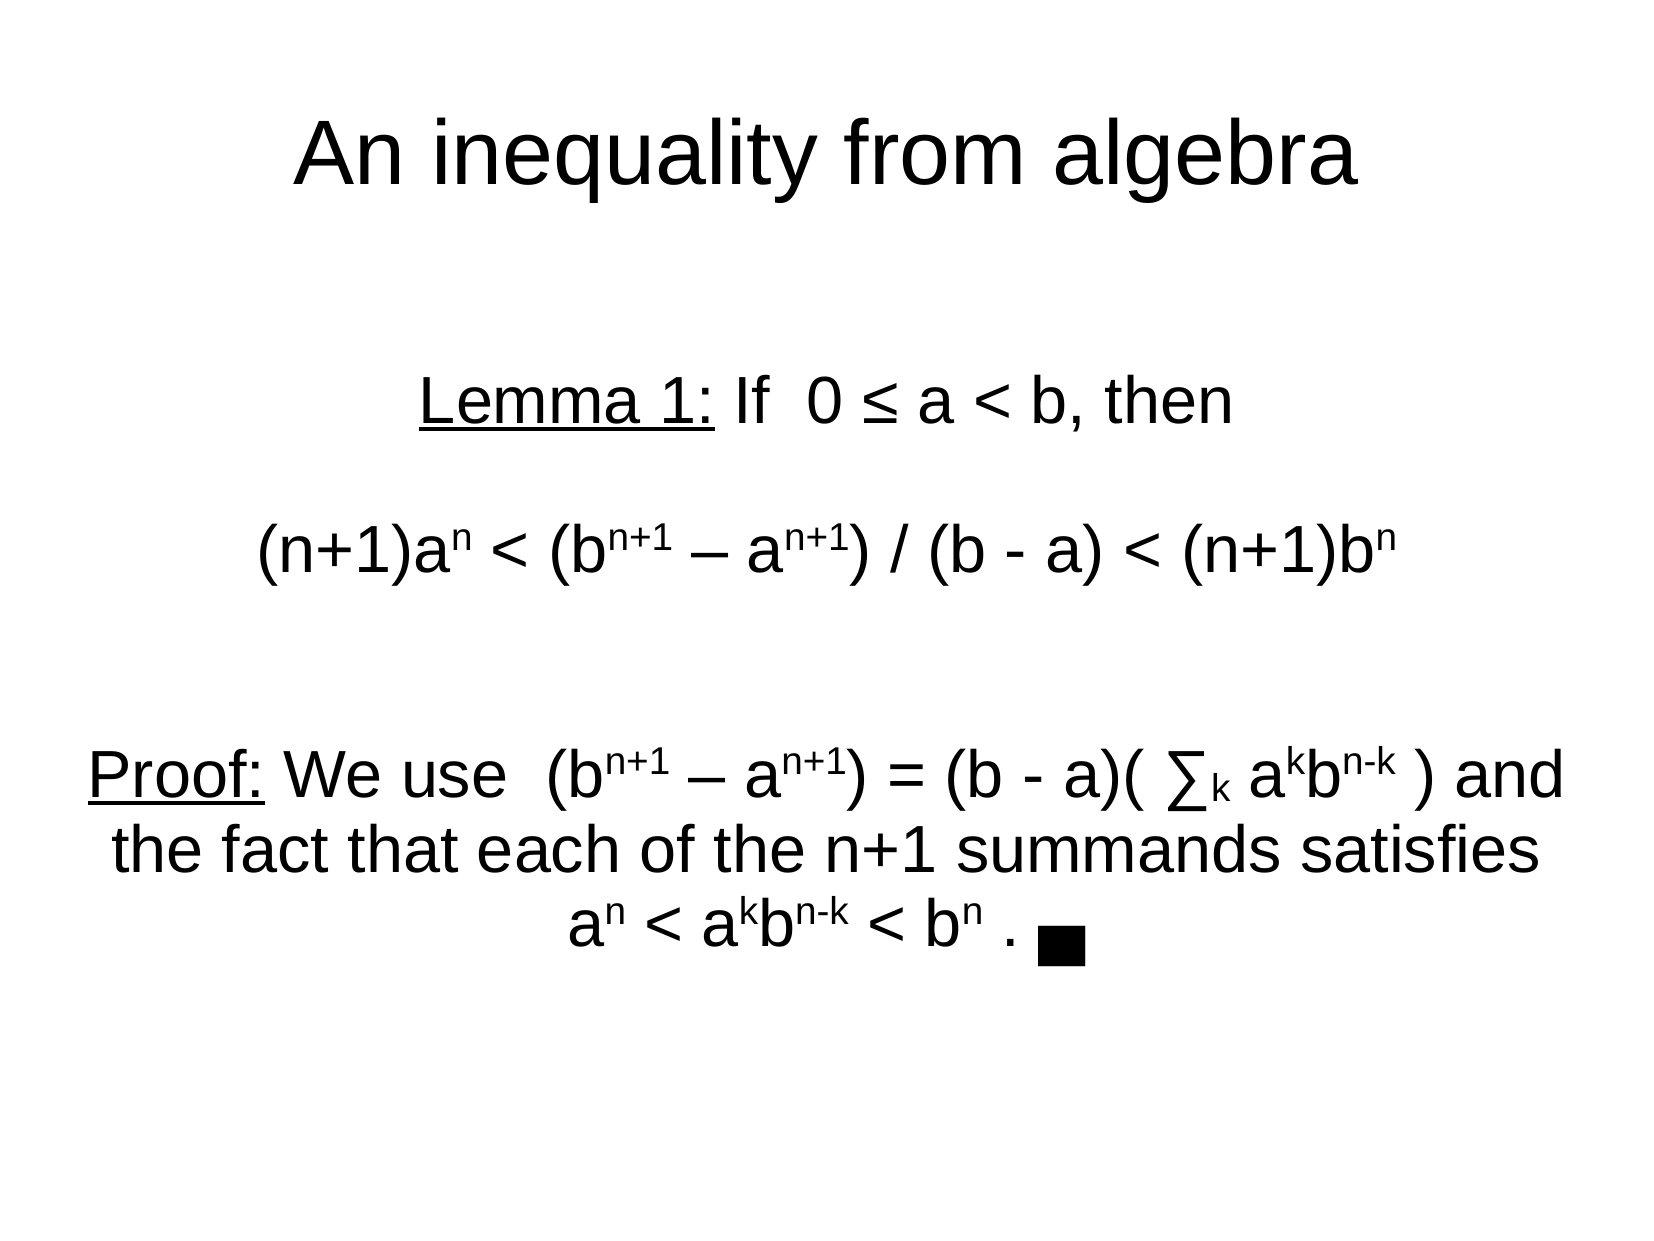

# An inequality from algebra
Lemma 1: If 0 ≤ a < b, then
(n+1)an < (bn+1 – an+1) / (b - a) < (n+1)bn
Proof: We use (bn+1 – an+1) = (b - a)( ∑k akbn-k ) and the fact that each of the n+1 summands satisfies
an < akbn-k < bn . ▄